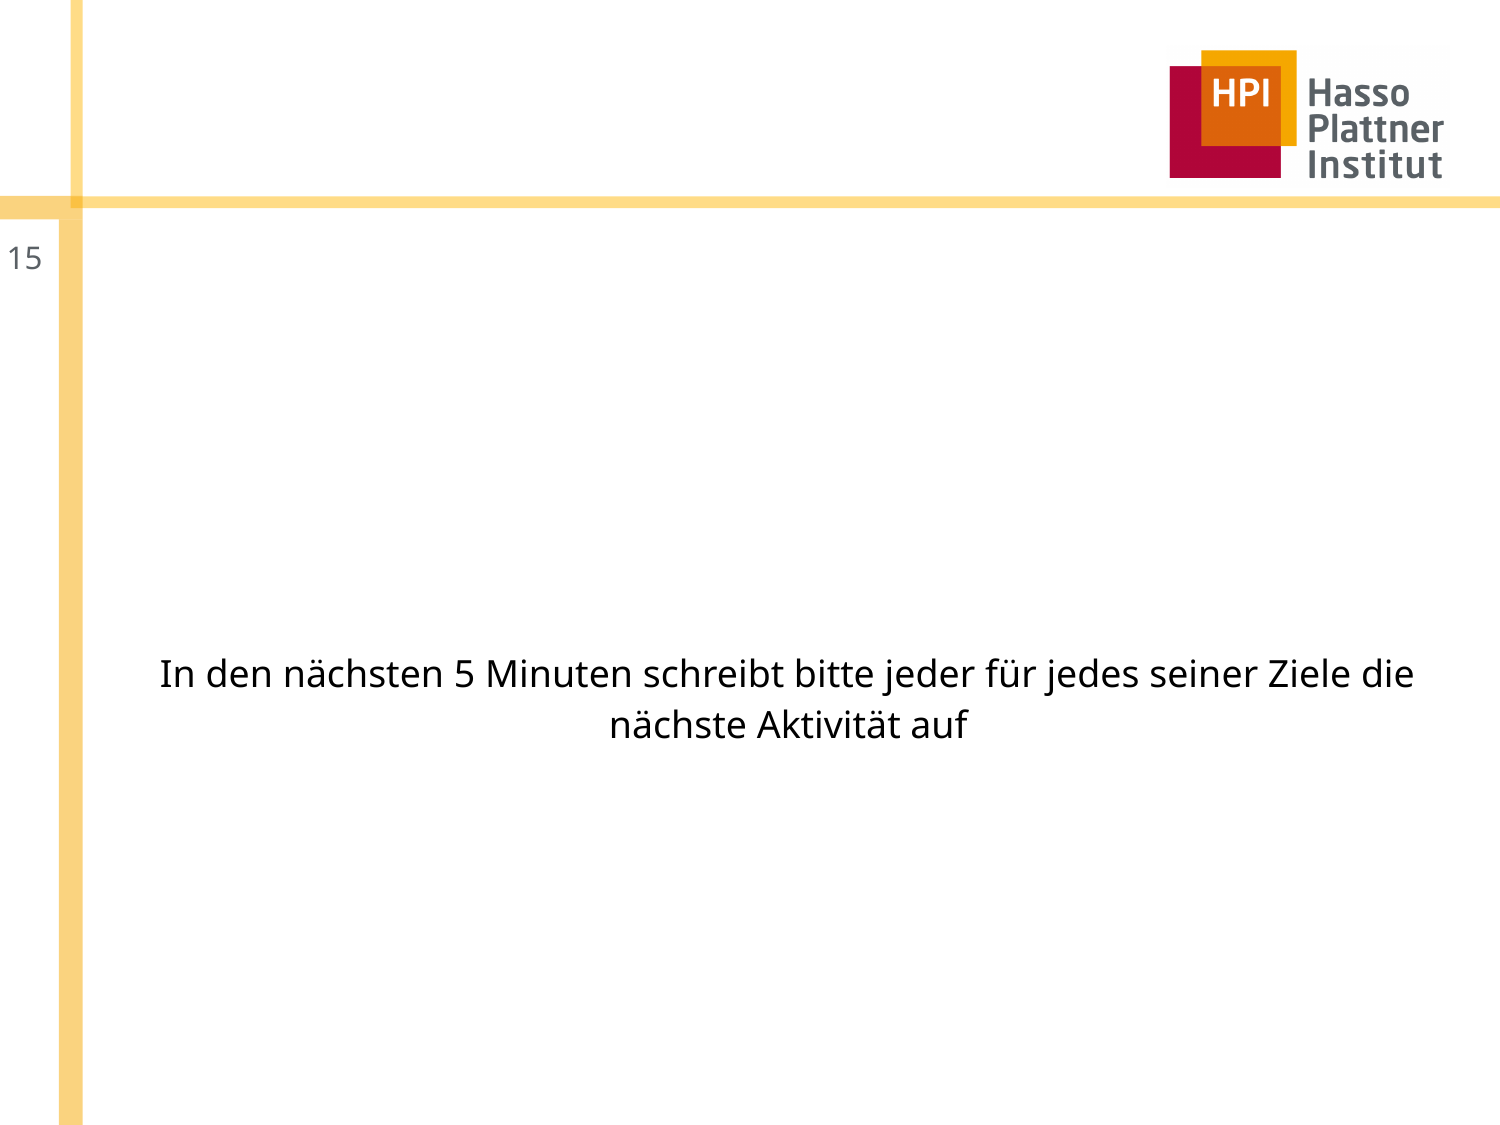

#
15
In den nächsten 5 Minuten schreibt bitte jeder für jedes seiner Ziele die nächste Aktivität auf